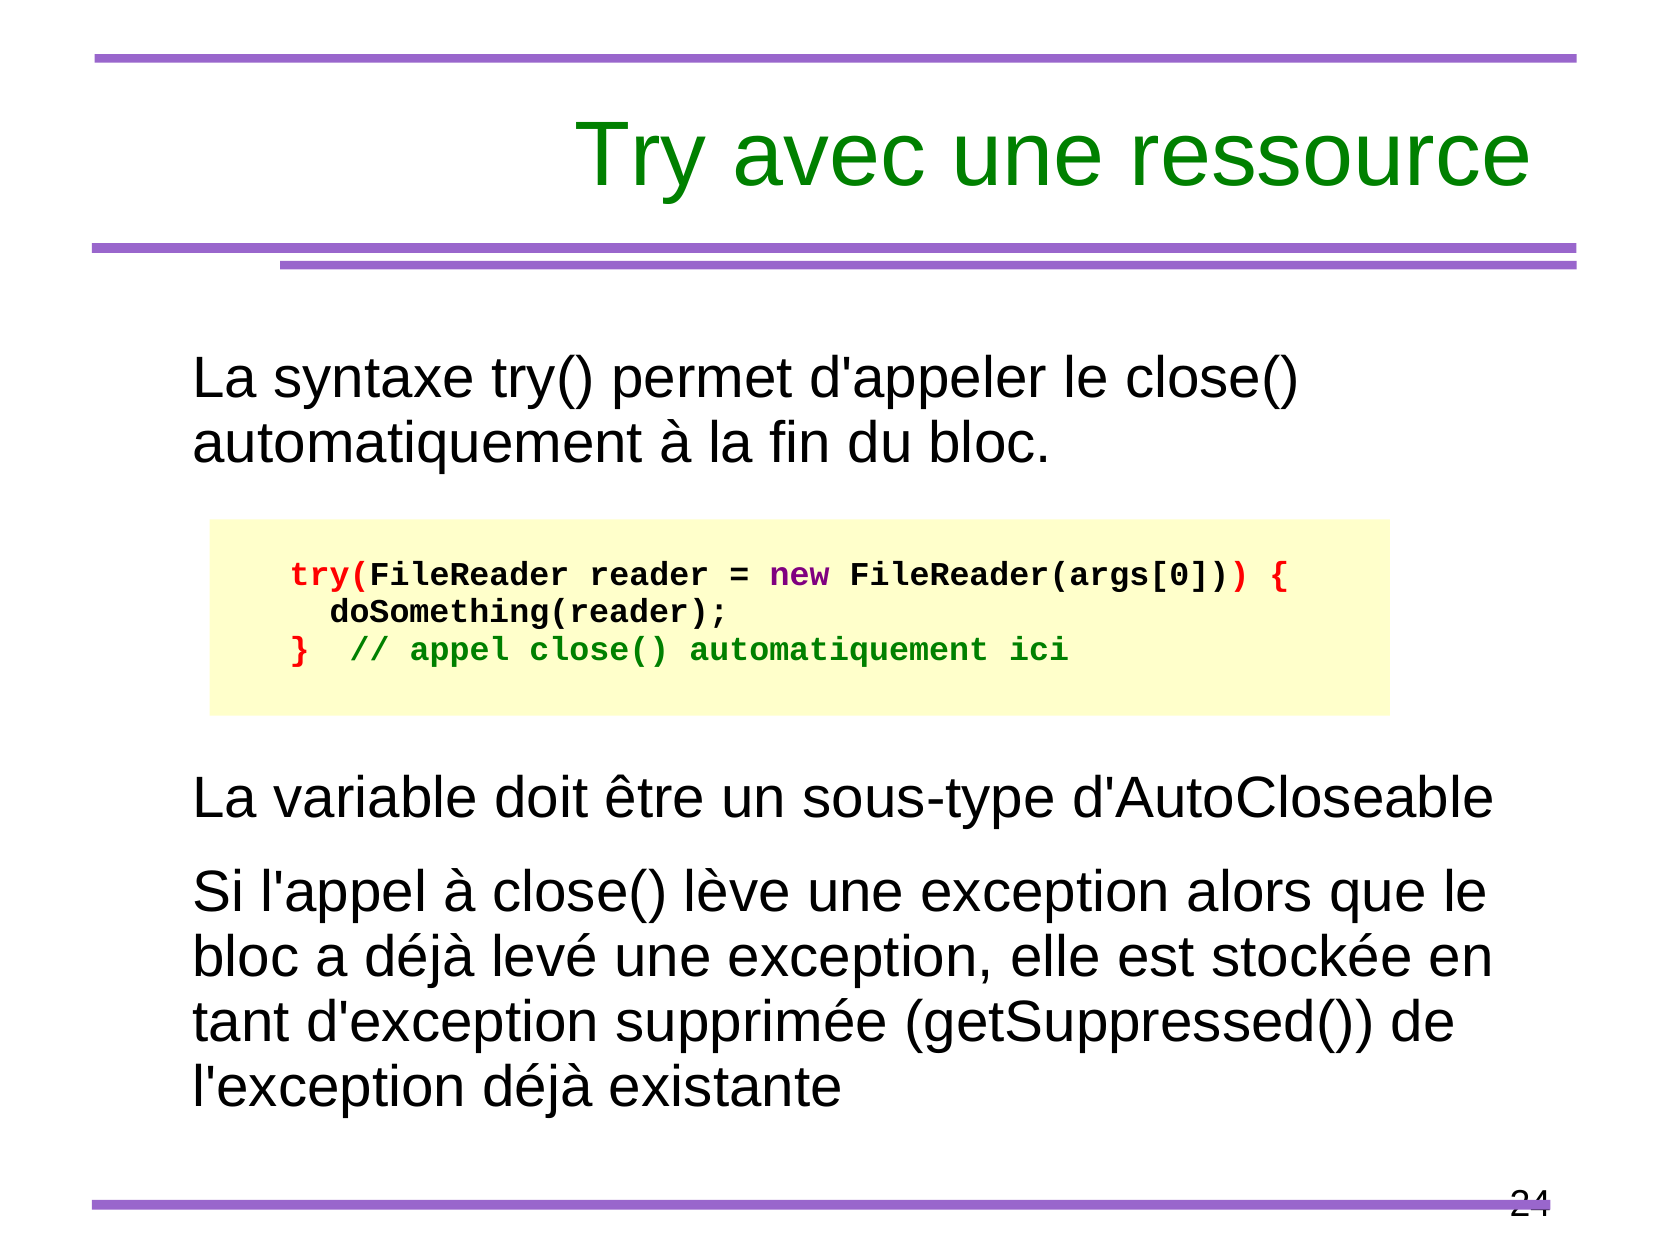

# Try avec une ressource
La syntaxe try() permet d'appeler le close() automatiquement à la fin du bloc.
La variable doit être un sous-type d'AutoCloseable
Si l'appel à close() lève une exception alors que le bloc a déjà levé une exception, elle est stockée en tant d'exception supprimée (getSuppressed()) de l'exception déjà existante
 try(FileReader reader = new FileReader(args[0])) {
 doSomething(reader);
 } // appel close() automatiquement ici